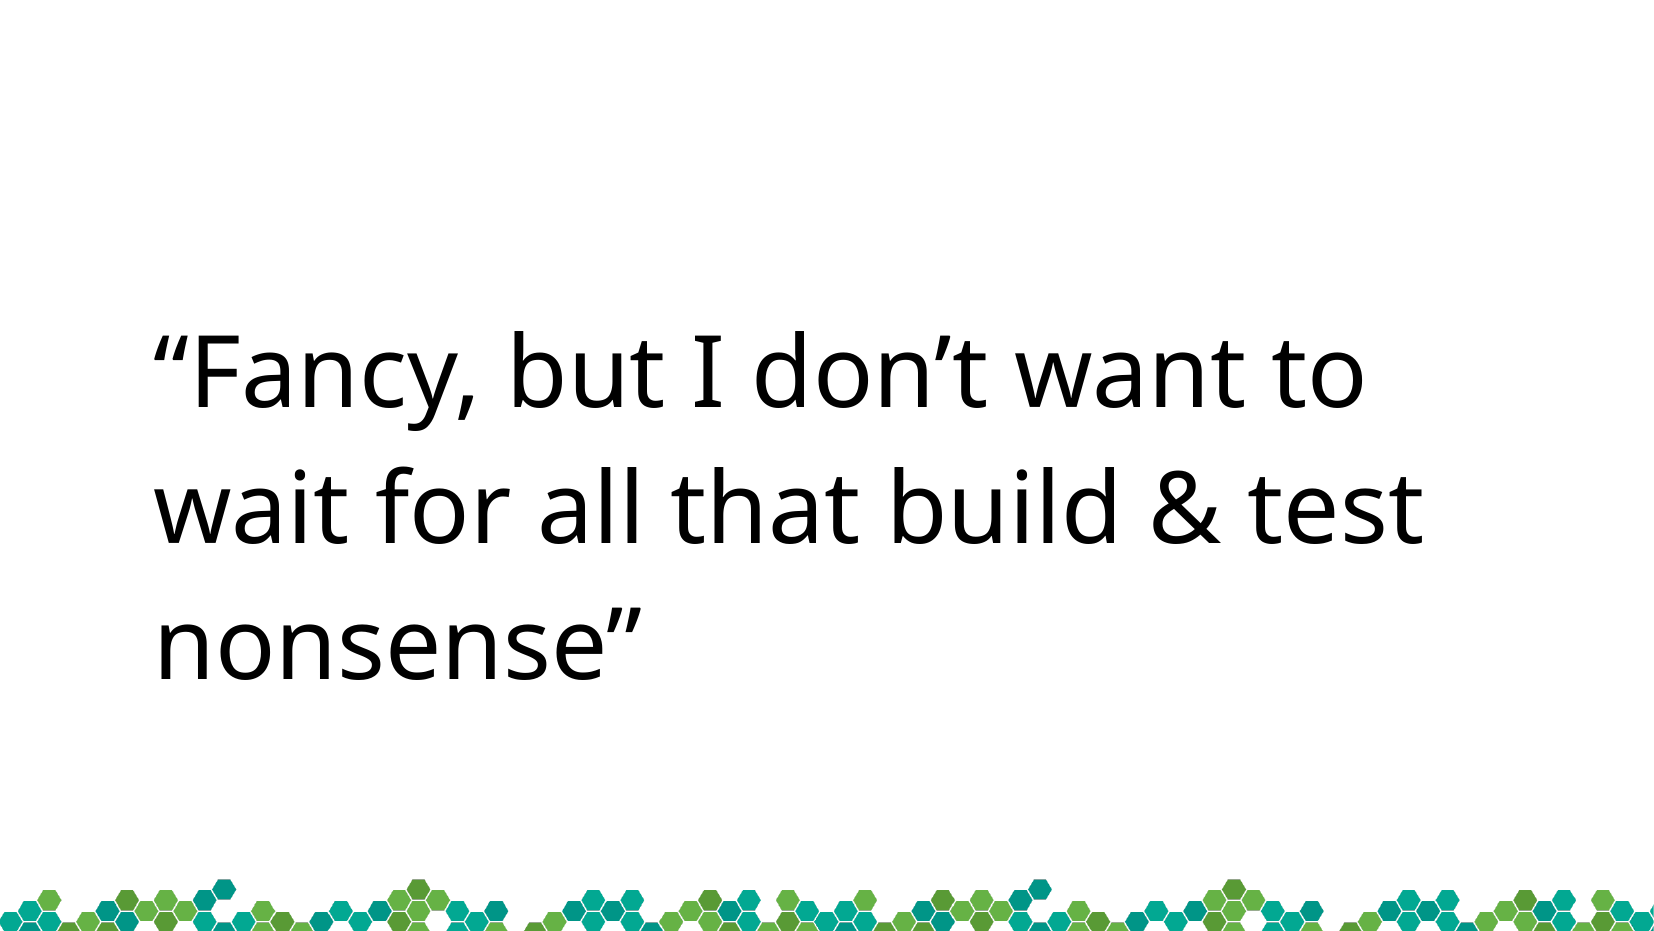

#
“Fancy, but I don’t want to wait for all that build & test nonsense”